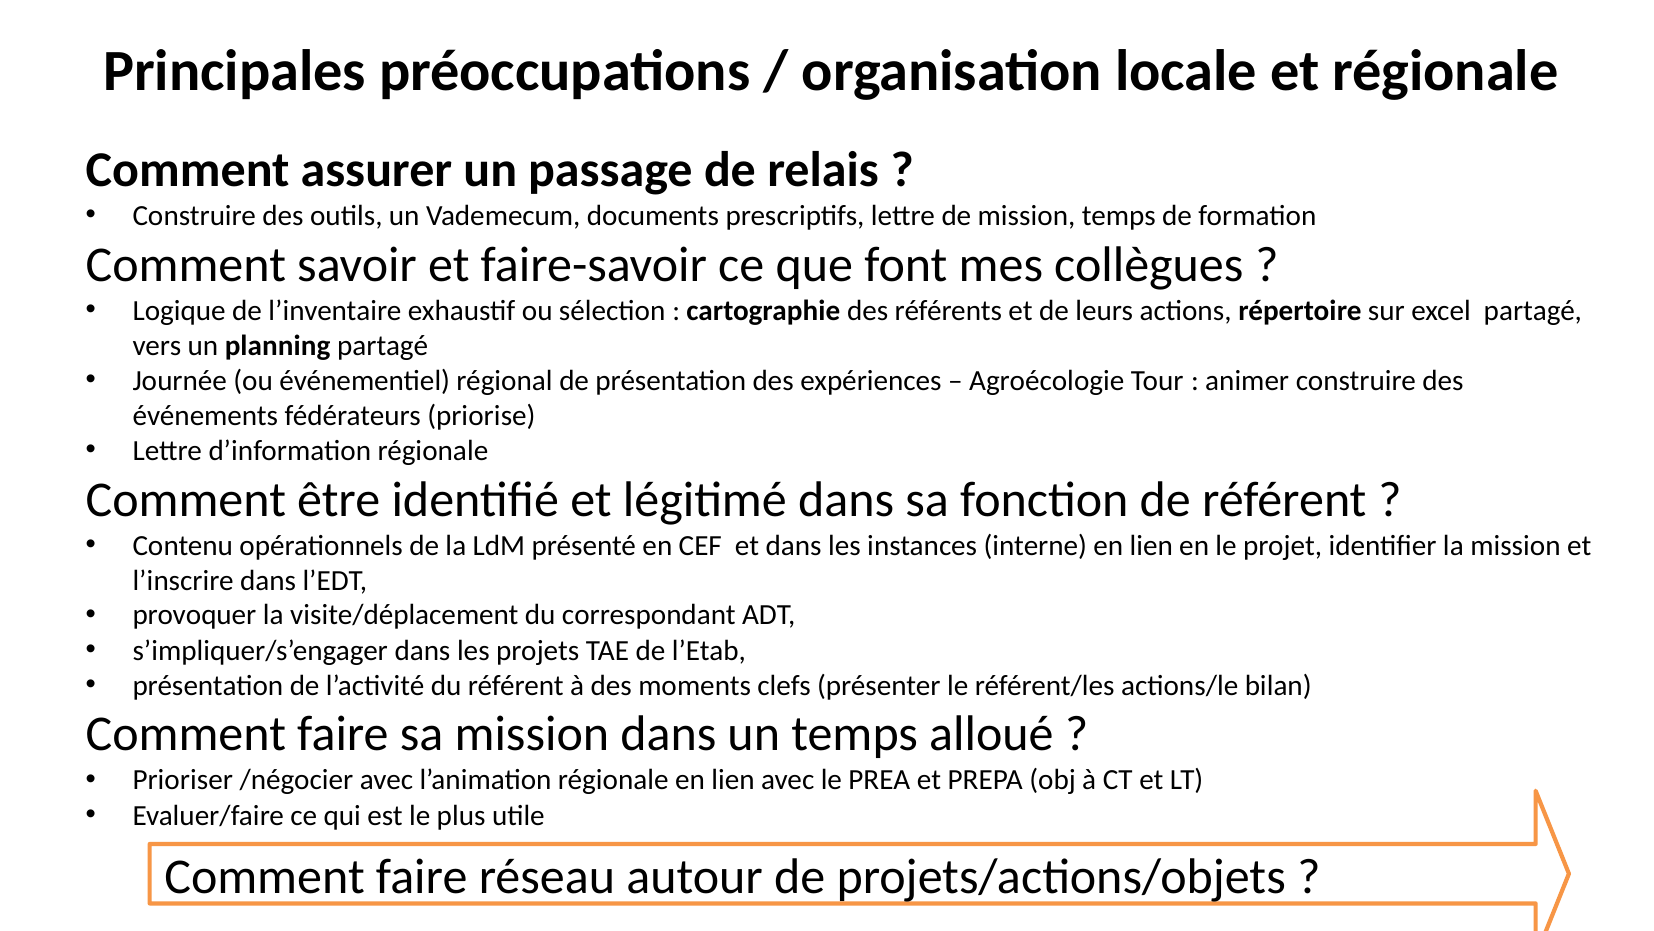

# Principales préoccupations / organisation locale et régionale
Comment assurer un passage de relais ?
Construire des outils, un Vademecum, documents prescriptifs, lettre de mission, temps de formation
Comment savoir et faire-savoir ce que font mes collègues ?
Logique de l’inventaire exhaustif ou sélection : cartographie des référents et de leurs actions, répertoire sur excel partagé, vers un planning partagé
Journée (ou événementiel) régional de présentation des expériences – Agroécologie Tour : animer construire des événements fédérateurs (priorise)
Lettre d’information régionale
Comment être identifié et légitimé dans sa fonction de référent ?
Contenu opérationnels de la LdM présenté en CEF et dans les instances (interne) en lien en le projet, identifier la mission et l’inscrire dans l’EDT,
provoquer la visite/déplacement du correspondant ADT,
s’impliquer/s’engager dans les projets TAE de l’Etab,
présentation de l’activité du référent à des moments clefs (présenter le référent/les actions/le bilan)
Comment faire sa mission dans un temps alloué ?
Prioriser /négocier avec l’animation régionale en lien avec le PREA et PREPA (obj à CT et LT)
Evaluer/faire ce qui est le plus utile
Comment faire réseau autour de projets/actions/objets ?